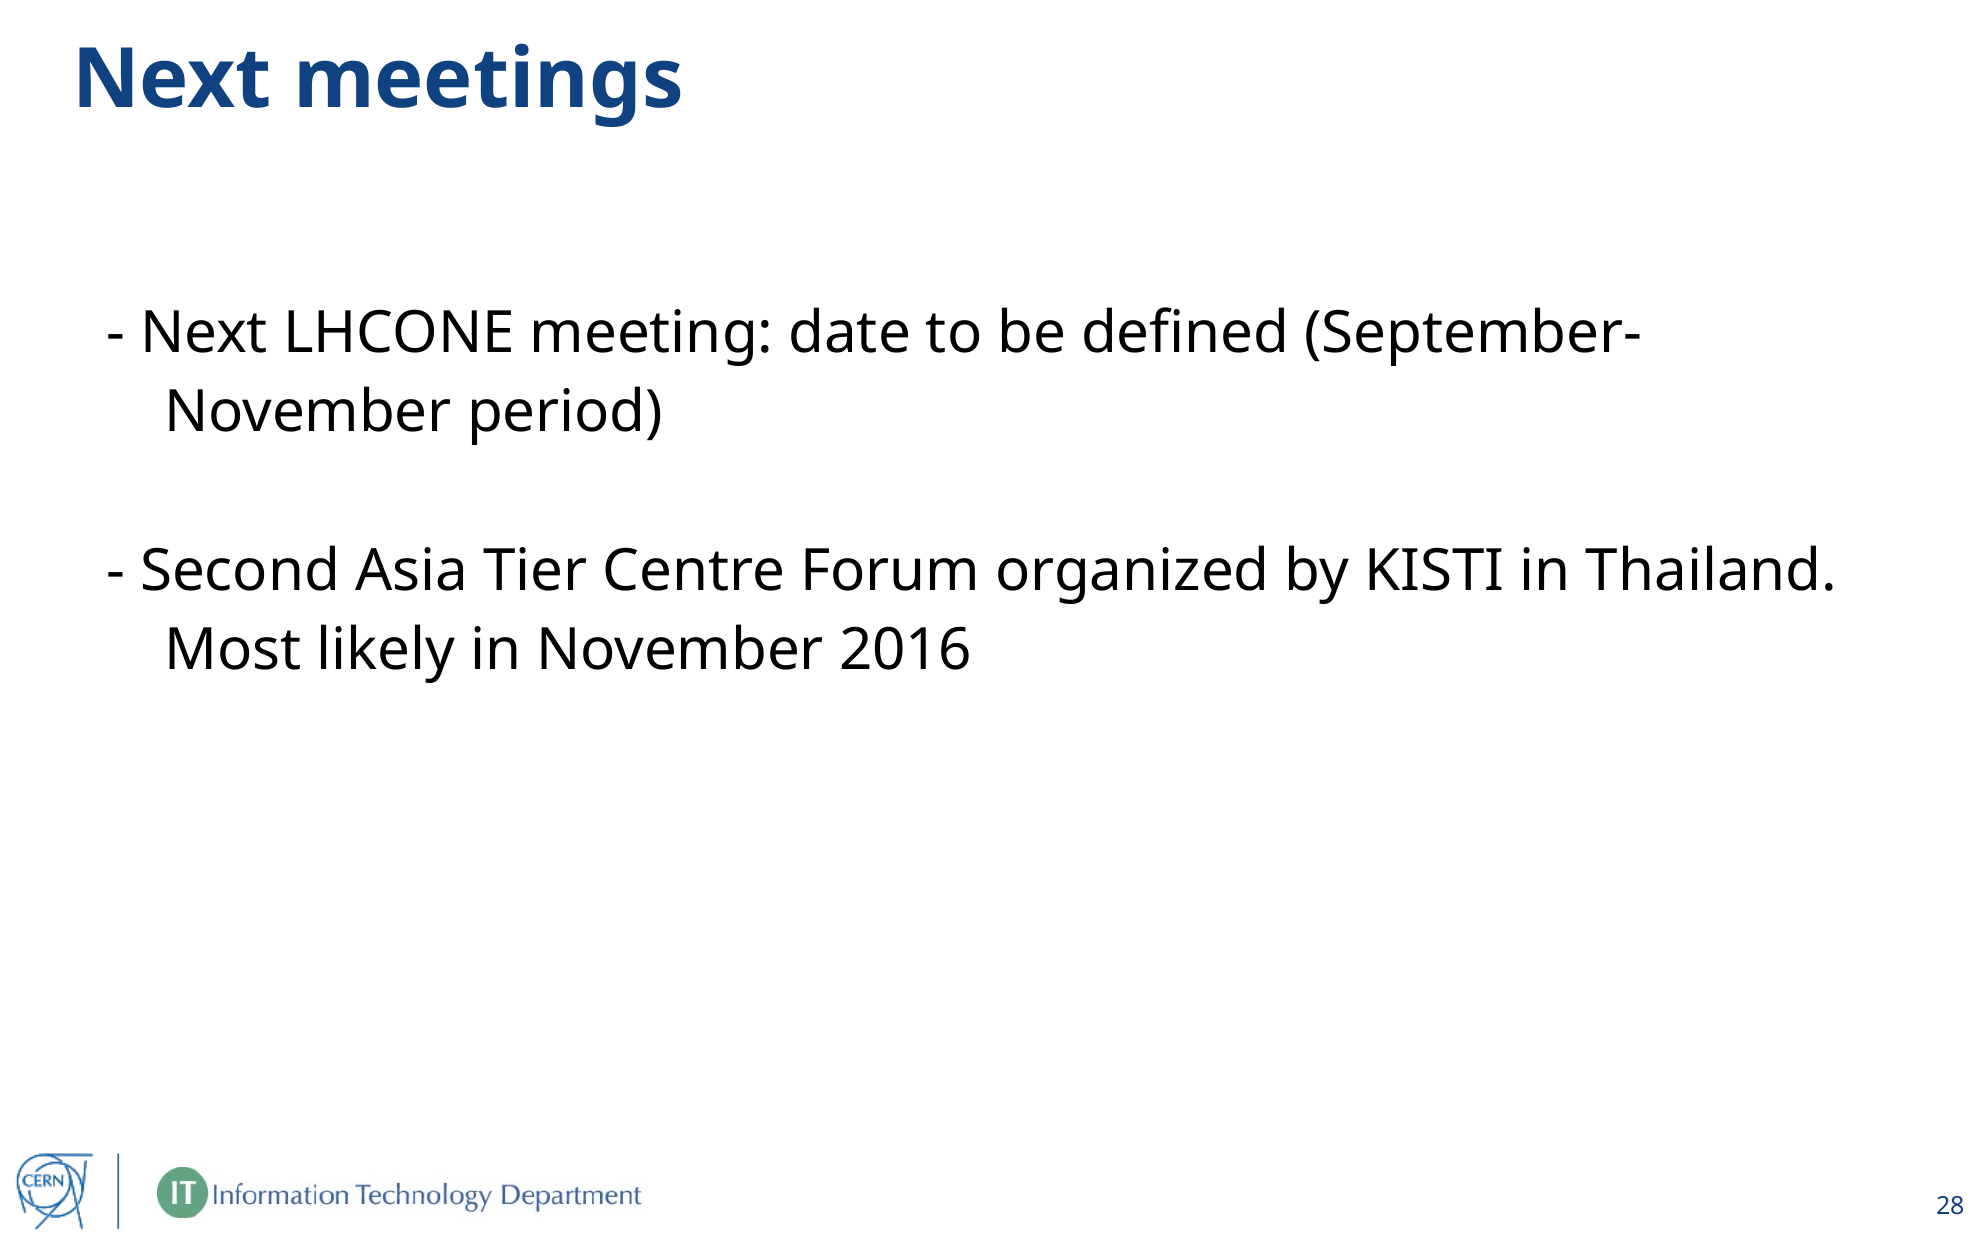

# Next meetings
- Next LHCONE meeting: date to be defined (September-November period)
- Second Asia Tier Centre Forum organized by KISTI in Thailand. Most likely in November 2016